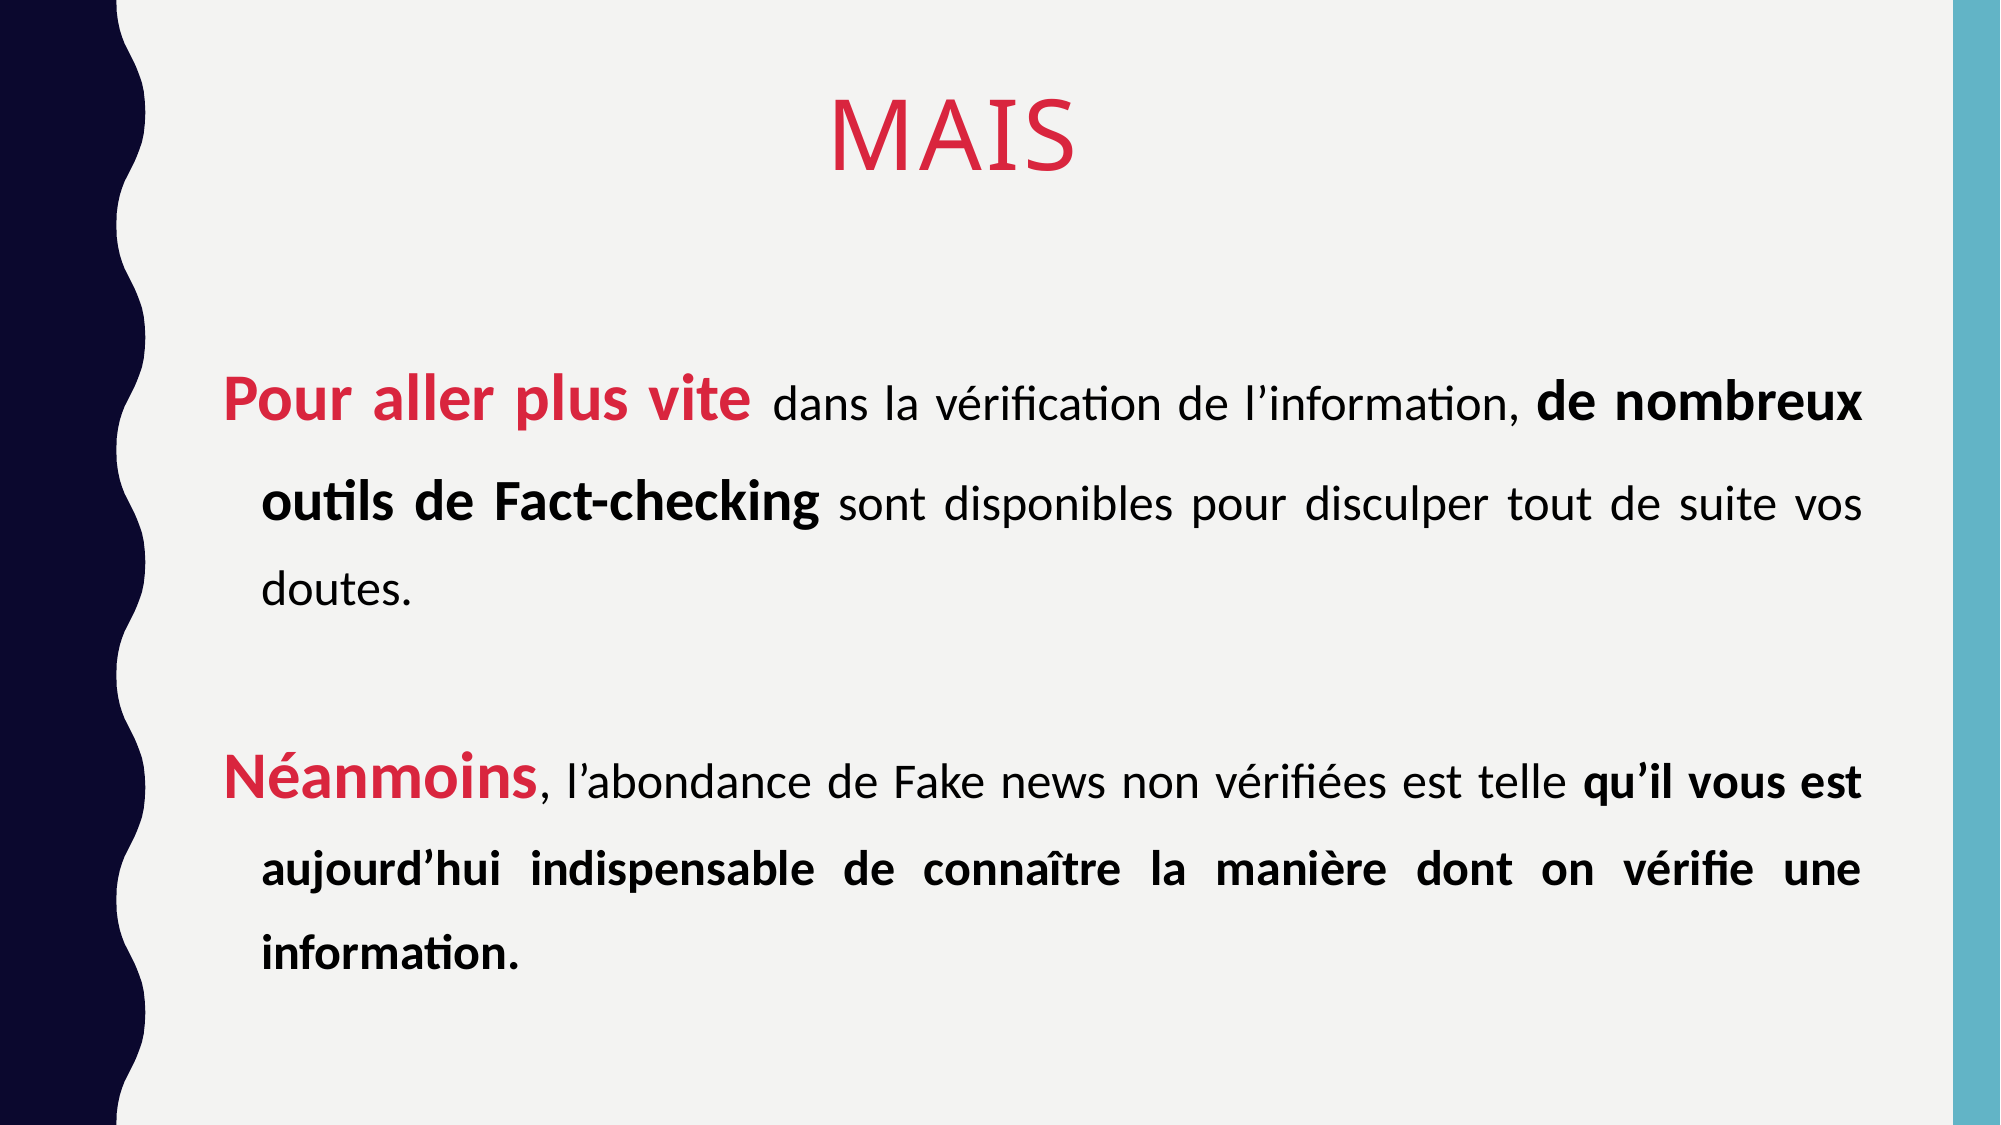

# Mais
Pour aller plus vite dans la vérification de l’information, de nombreux outils de Fact-checking sont disponibles pour disculper tout de suite vos doutes.
Néanmoins, l’abondance de Fake news non vérifiées est telle qu’il vous est aujourd’hui indispensable de connaître la manière dont on vérifie une information.